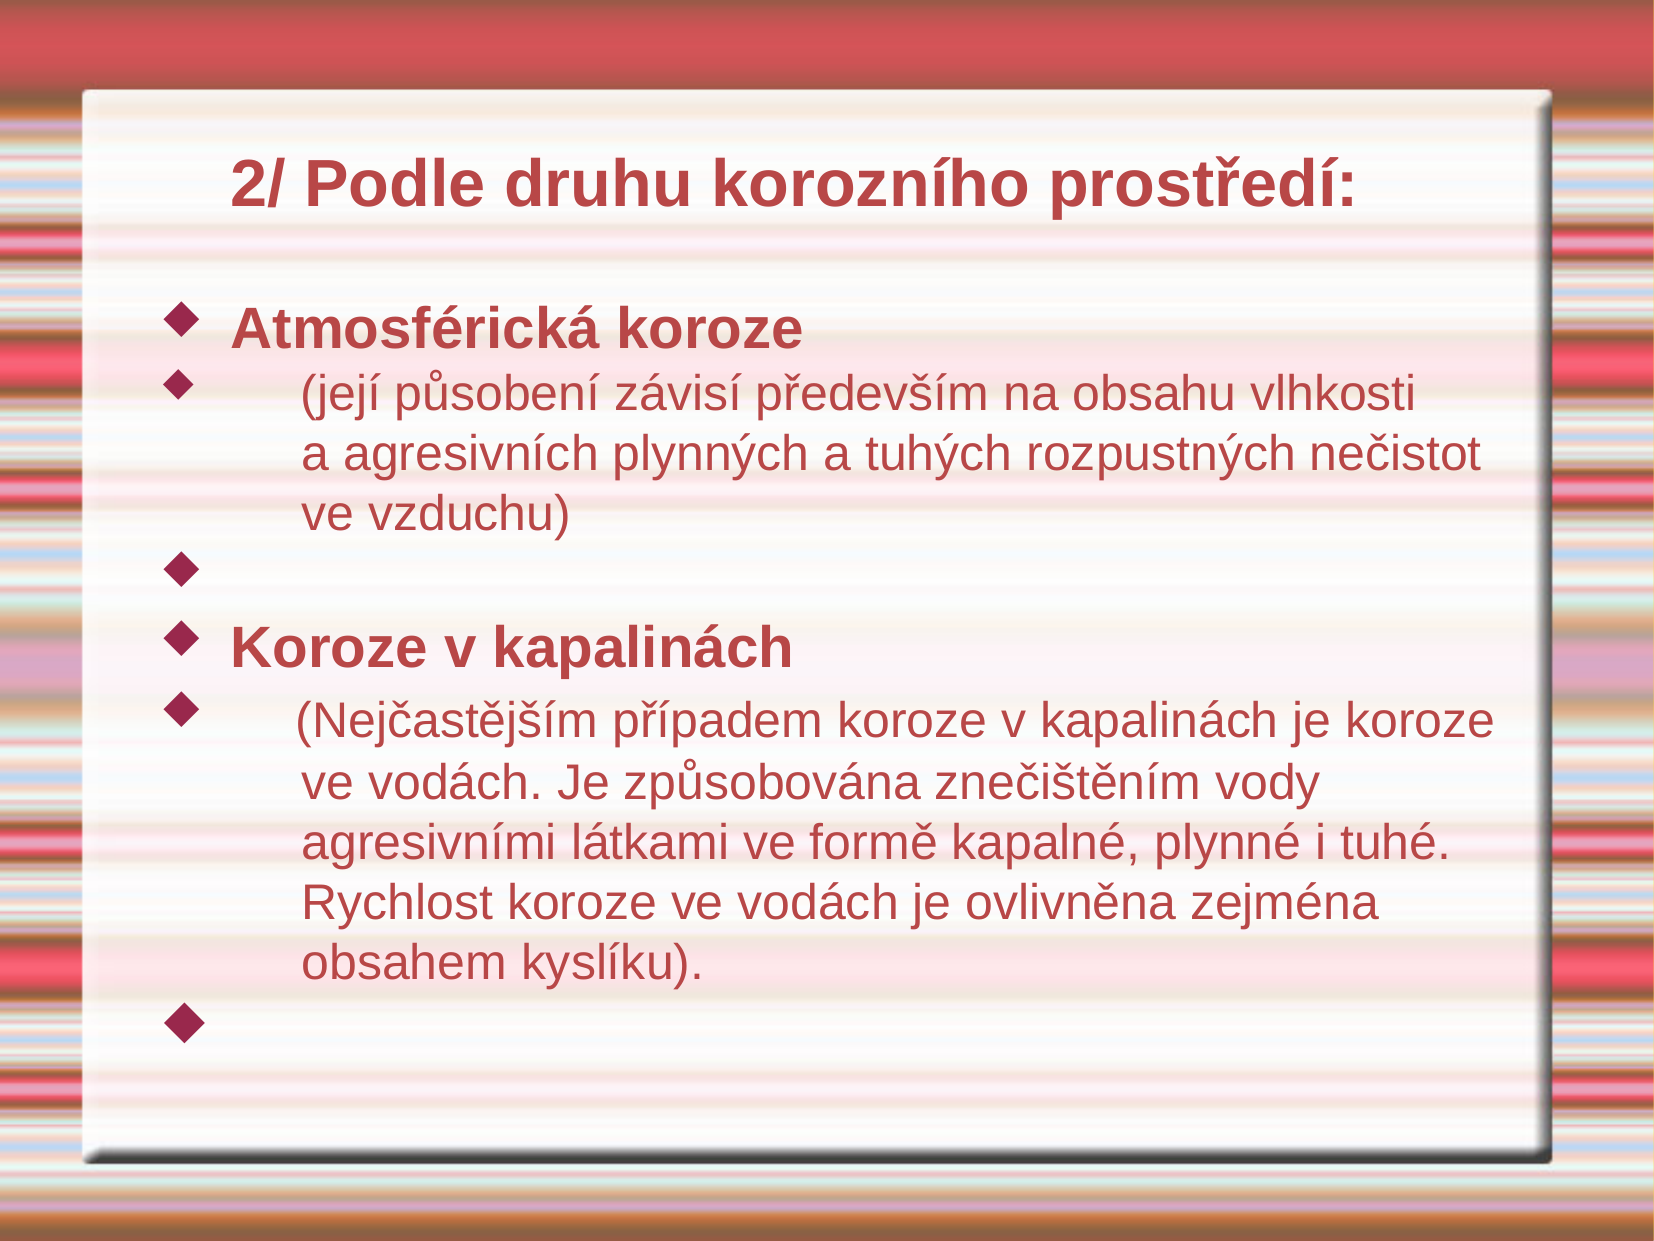

# 2/ Podle druhu korozního prostředí:
Atmosférická koroze
 (její působení závisí především na obsahu vlhkosti a agresivních plynných a tuhých rozpustných nečistot ve vzduchu)
Koroze v kapalinách
 (Nejčastějším případem koroze v kapalinách je koroze ve vodách. Je způsobována znečištěním vody agresivními látkami ve formě kapalné, plynné i tuhé. Rychlost koroze ve vodách je ovlivněna zejména obsahem kyslíku).